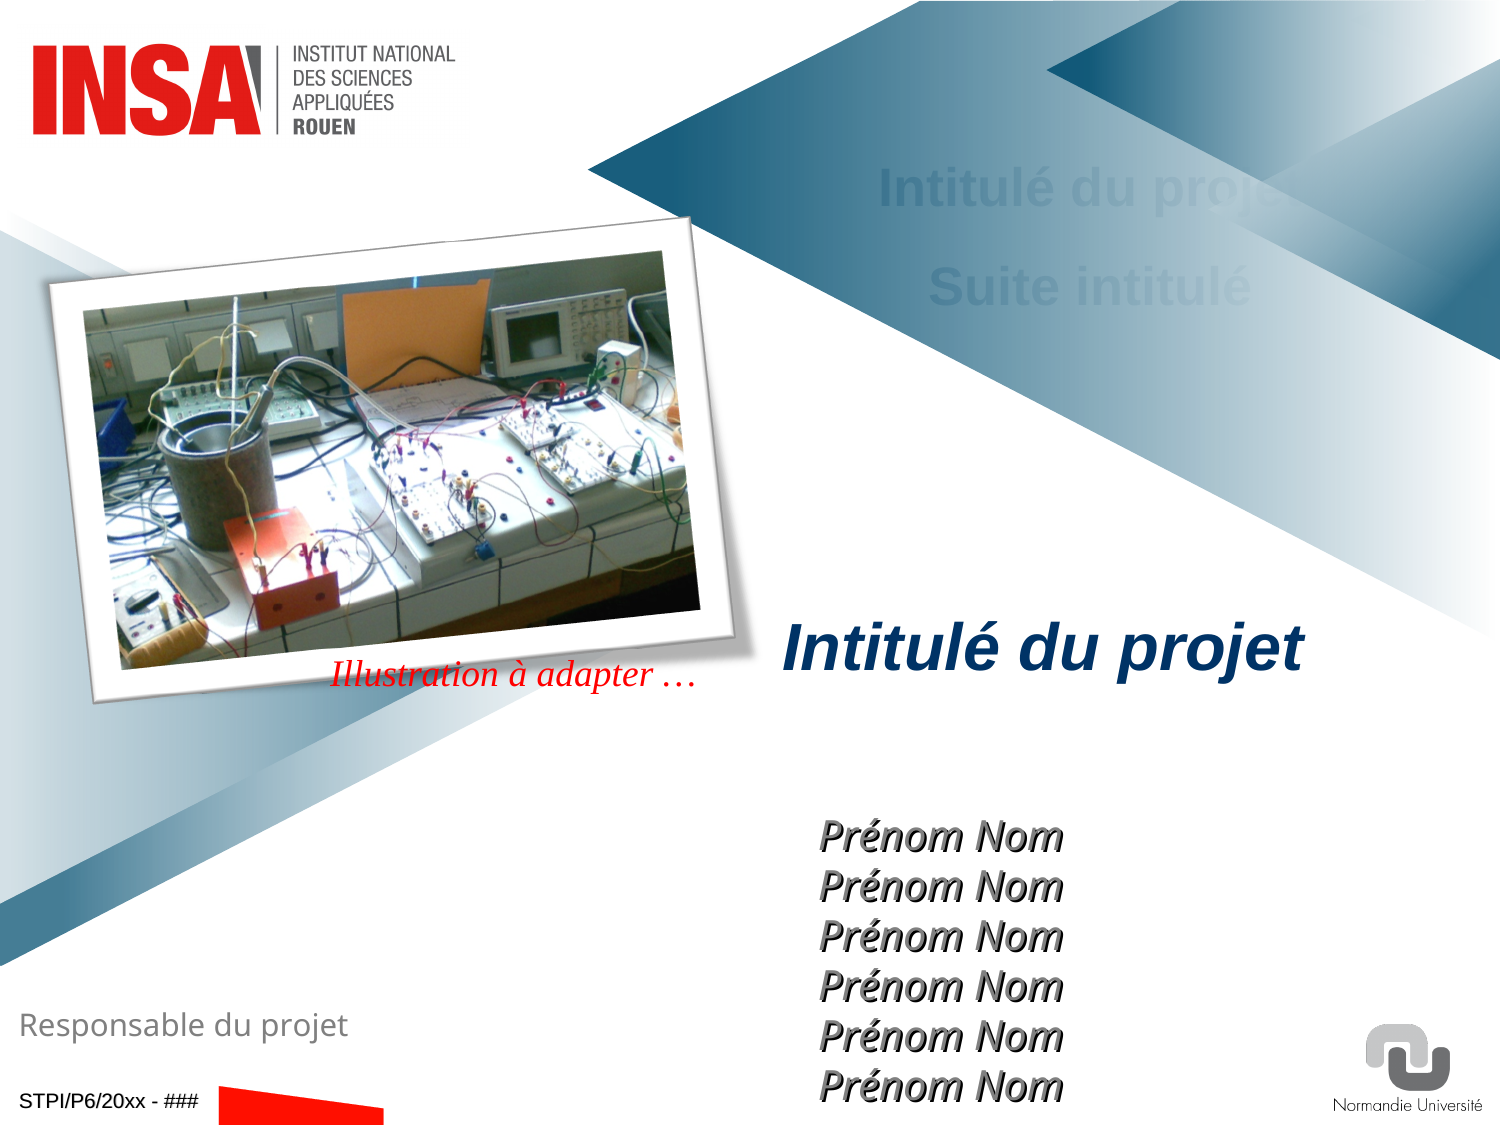

Intitulé du projet
Suite intitulé
Illustration à adapter …
Intitulé du projet
Prénom Nom
Prénom Nom
Prénom Nom
Prénom Nom
Prénom Nom
Prénom Nom
Responsable du projet